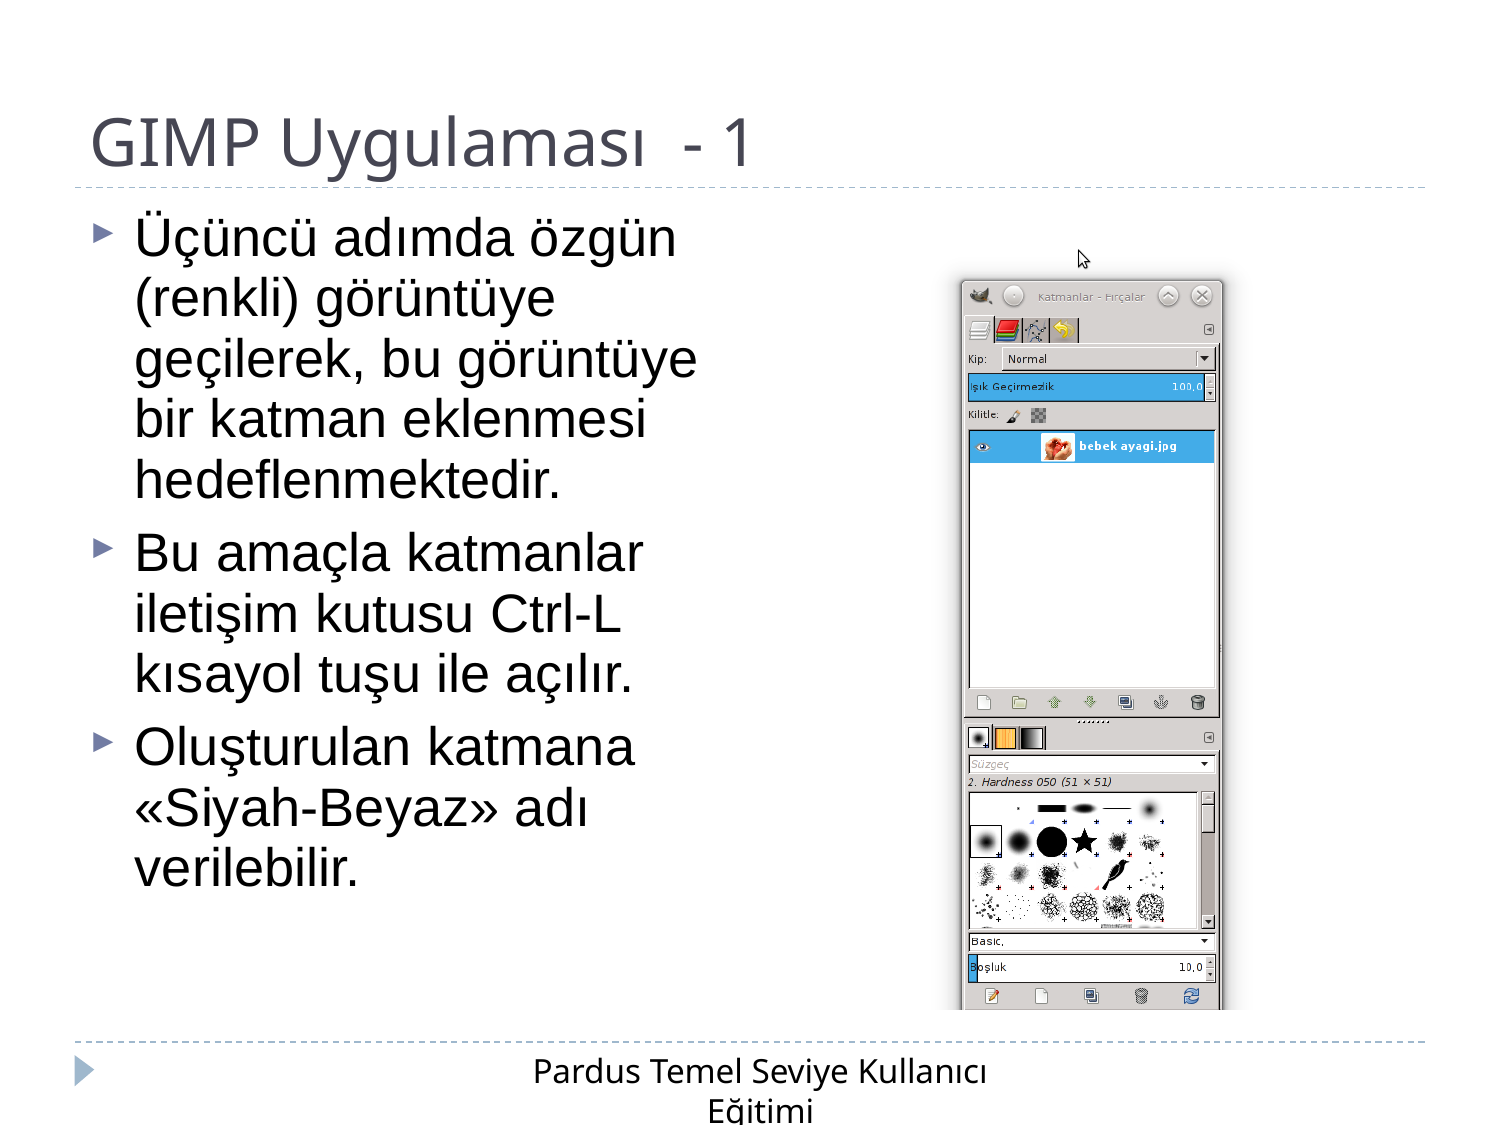

# GIMP Uygulaması - 1
Üçüncü adımda özgün (renkli) görüntüye geçilerek, bu görüntüye bir katman eklenmesi hedeflenmektedir.
Bu amaçla katmanlar iletişim kutusu Ctrl-L kısayol tuşu ile açılır.
Oluşturulan katmana «Siyah-Beyaz» adı verilebilir.